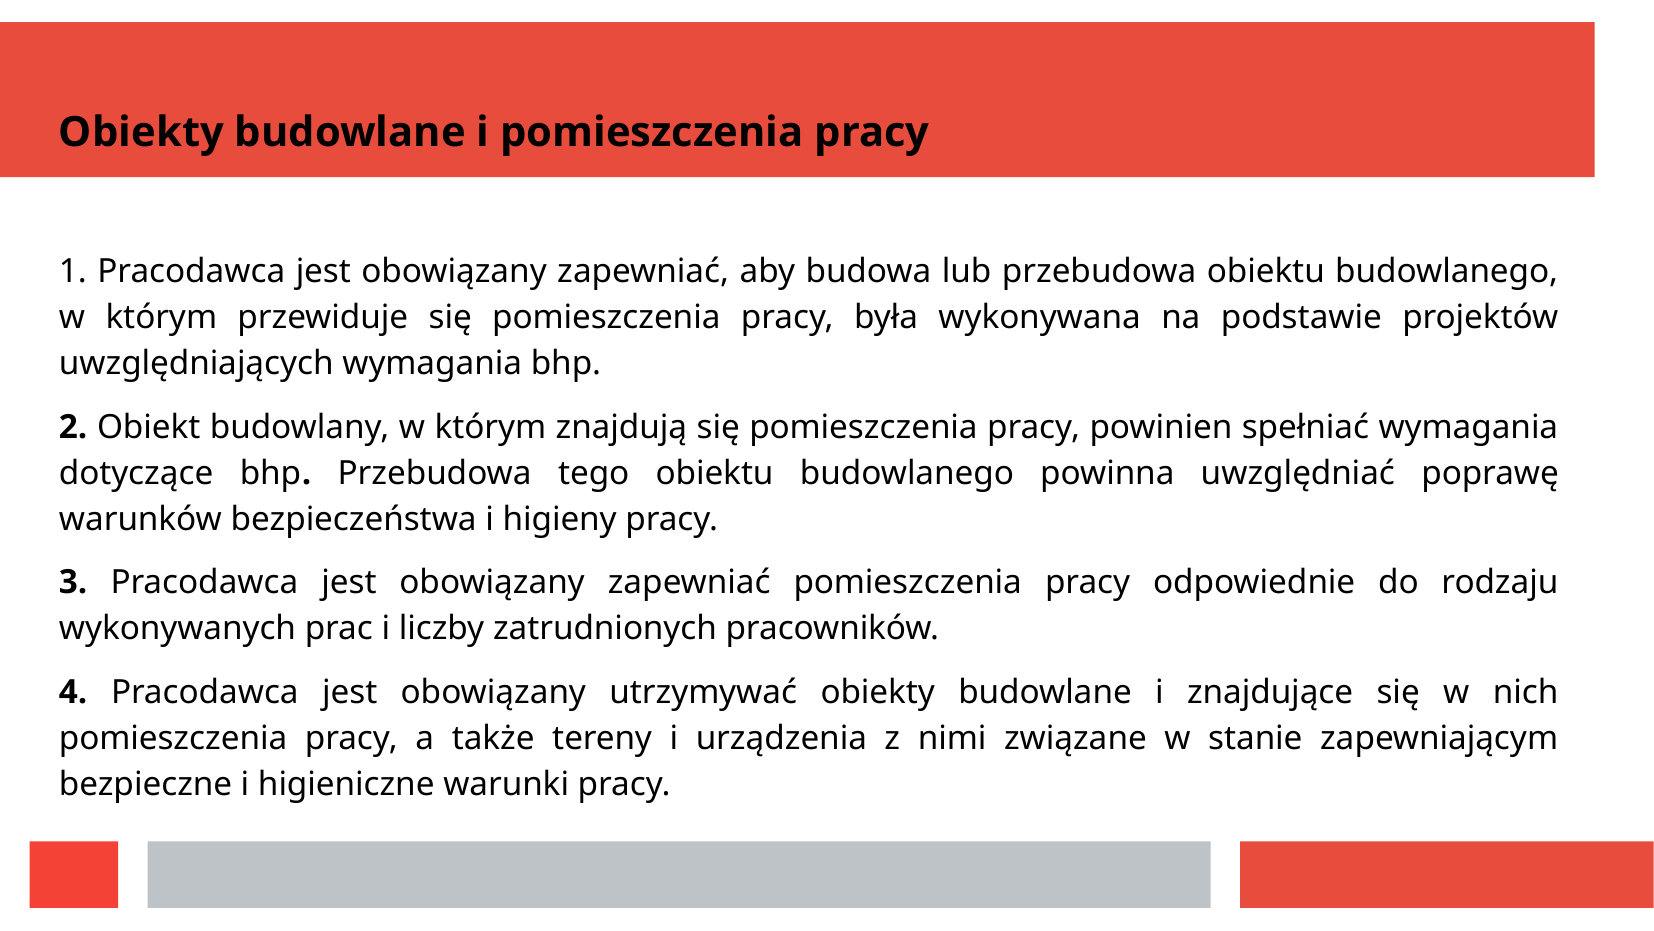

# Obiekty budowlane i pomieszczenia pracy
1. Pracodawca jest obowiązany zapewniać, aby budowa lub przebudowa obiektu budowlanego, w którym przewiduje się pomieszczenia pracy, była wykonywana na podstawie projektów uwzględniających wymagania bhp.
2. Obiekt budowlany, w którym znajdują się pomieszczenia pracy, powinien spełniać wymagania dotyczące bhp. Przebudowa tego obiektu budowlanego powinna uwzględniać poprawę warunków bezpieczeństwa i higieny pracy.
3. Pracodawca jest obowiązany zapewniać pomieszczenia pracy odpowiednie do rodzaju wykonywanych prac i liczby zatrudnionych pracowników.
4. Pracodawca jest obowiązany utrzymywać obiekty budowlane i znajdujące się w nich pomieszczenia pracy, a także tereny i urządzenia z nimi związane w stanie zapewniającym bezpieczne i higieniczne warunki pracy.